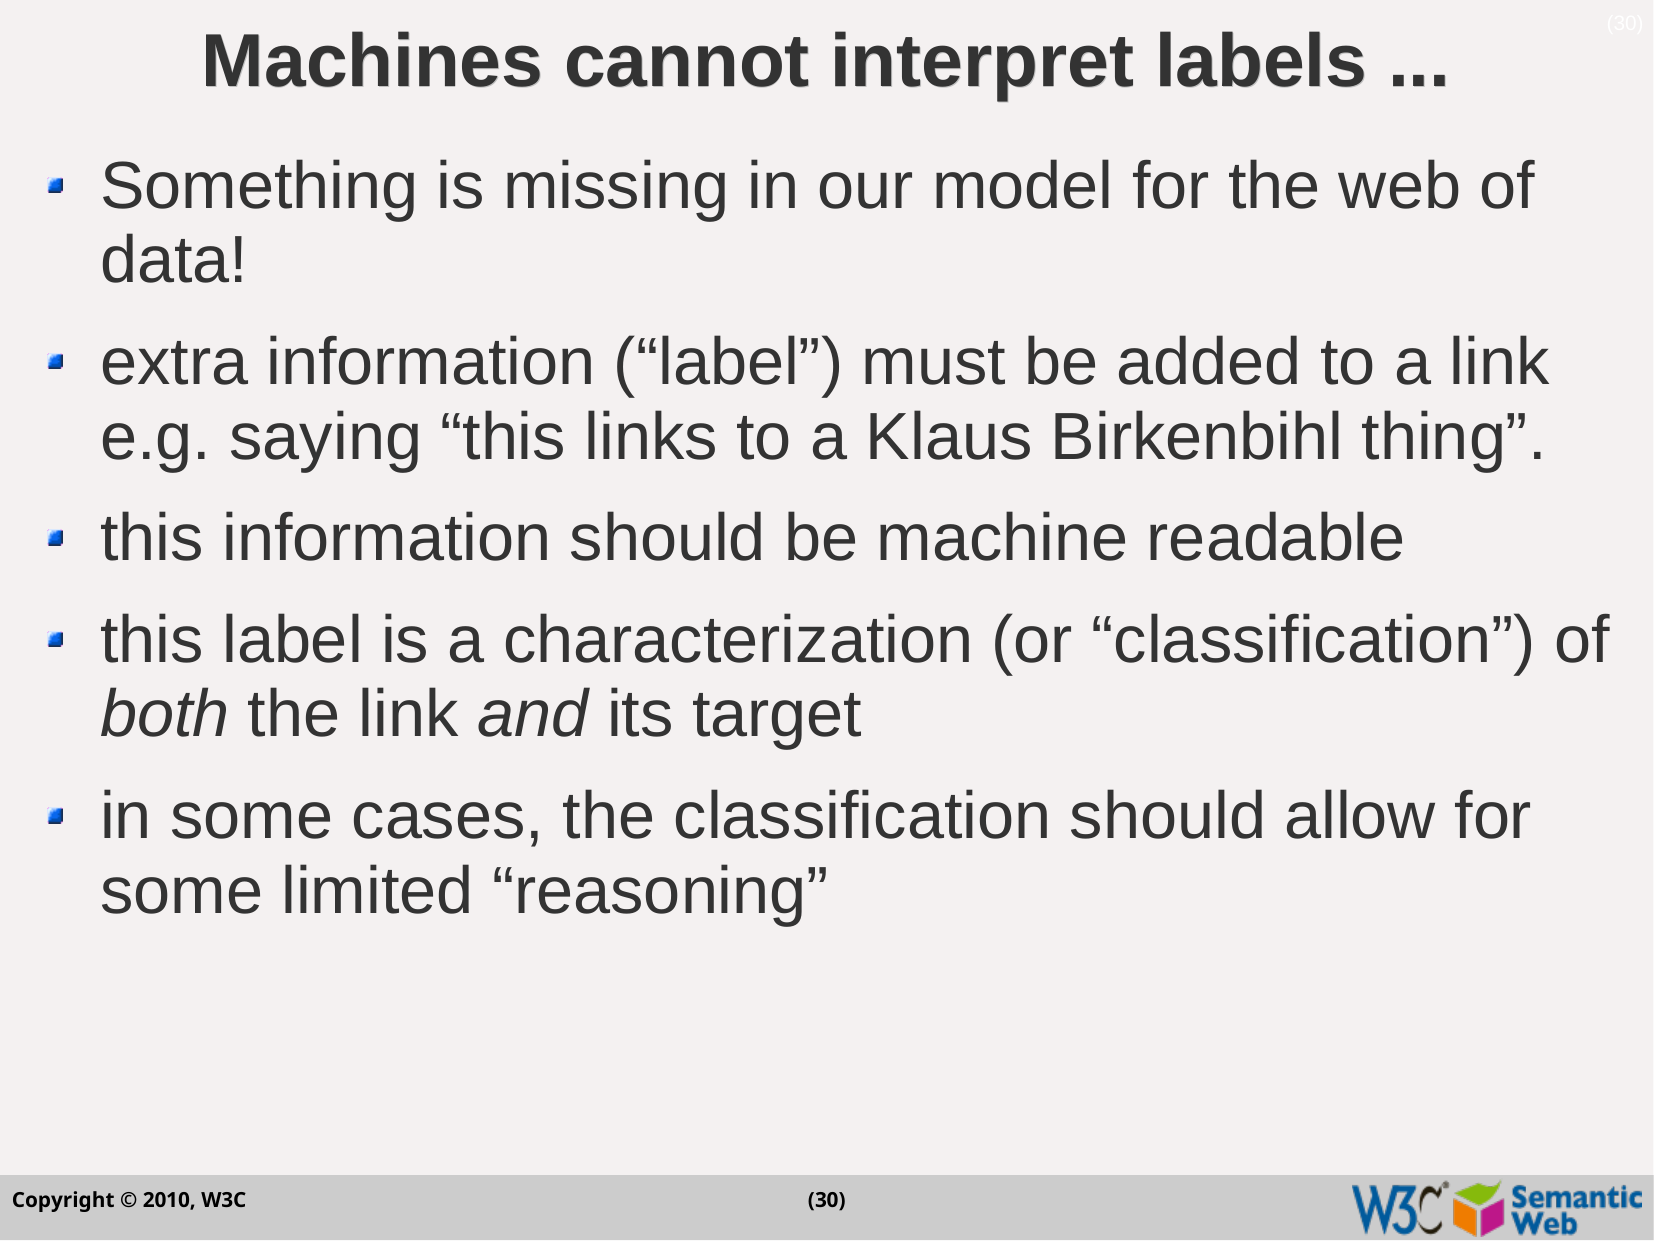

# Machines cannot interpret labels ...
Something is missing in our model for the web of data!
extra information (“label”) must be added to a link e.g. saying “this links to a Klaus Birkenbihl thing”.
this information should be machine readable
this label is a characterization (or “classification”) of both the link and its target
in some cases, the classification should allow for some limited “reasoning”